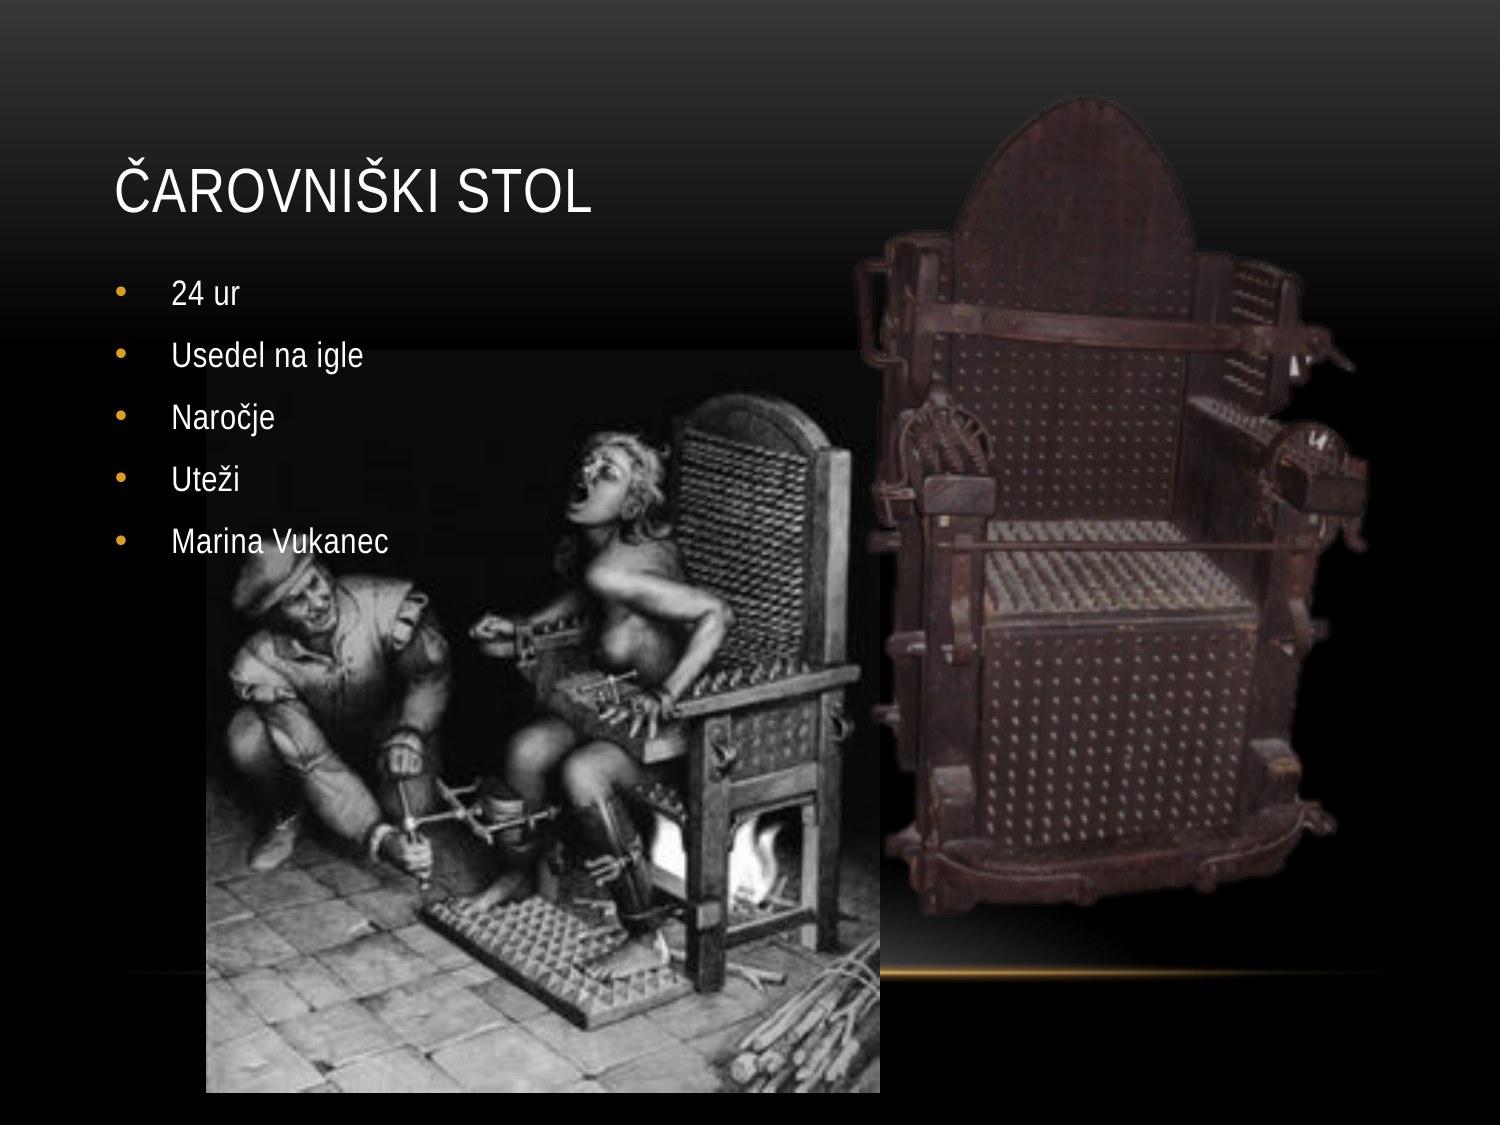

# Čarovniški stol
24 ur
Usedel na igle
Naročje
Uteži
Marina Vukanec